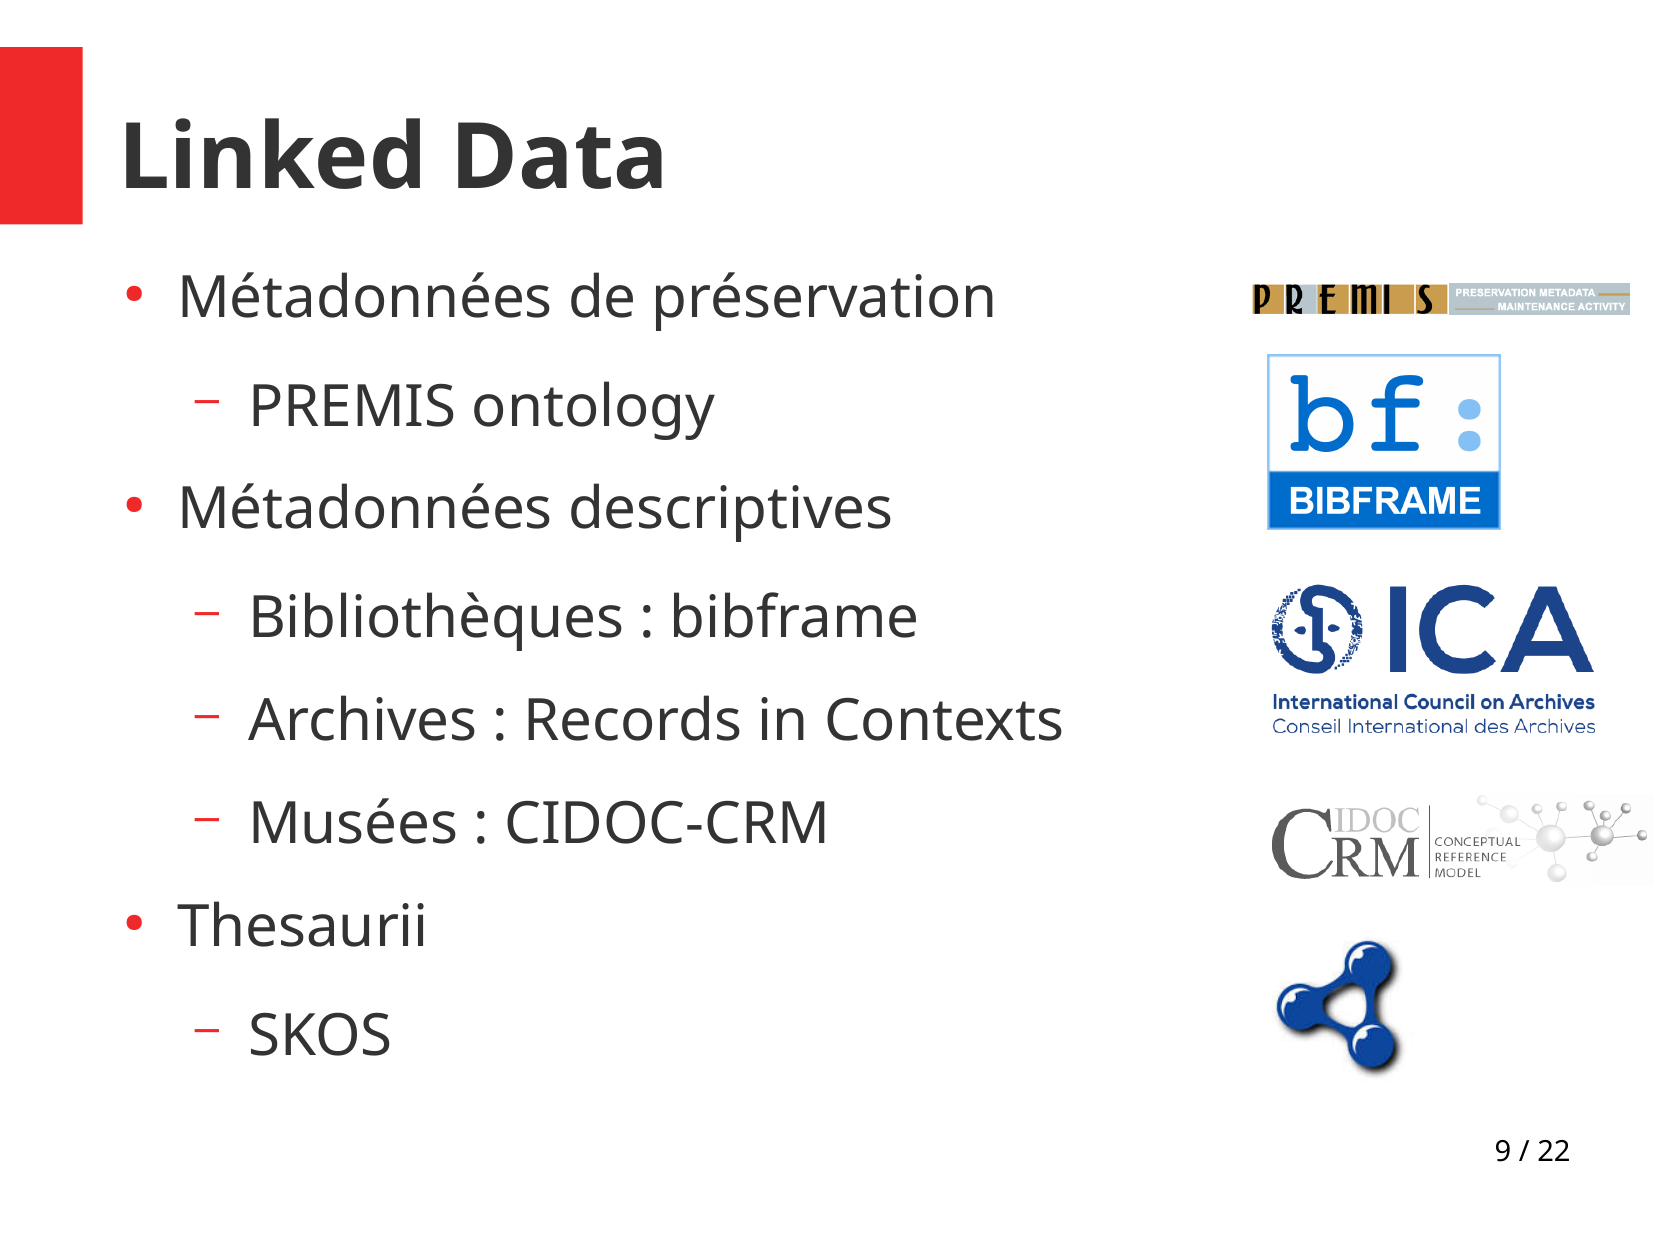

# Linked Data
Métadonnées de préservation
PREMIS ontology
Métadonnées descriptives
Bibliothèques : bibframe
Archives : Records in Contexts
Musées : CIDOC-CRM
Thesaurii
SKOS
9